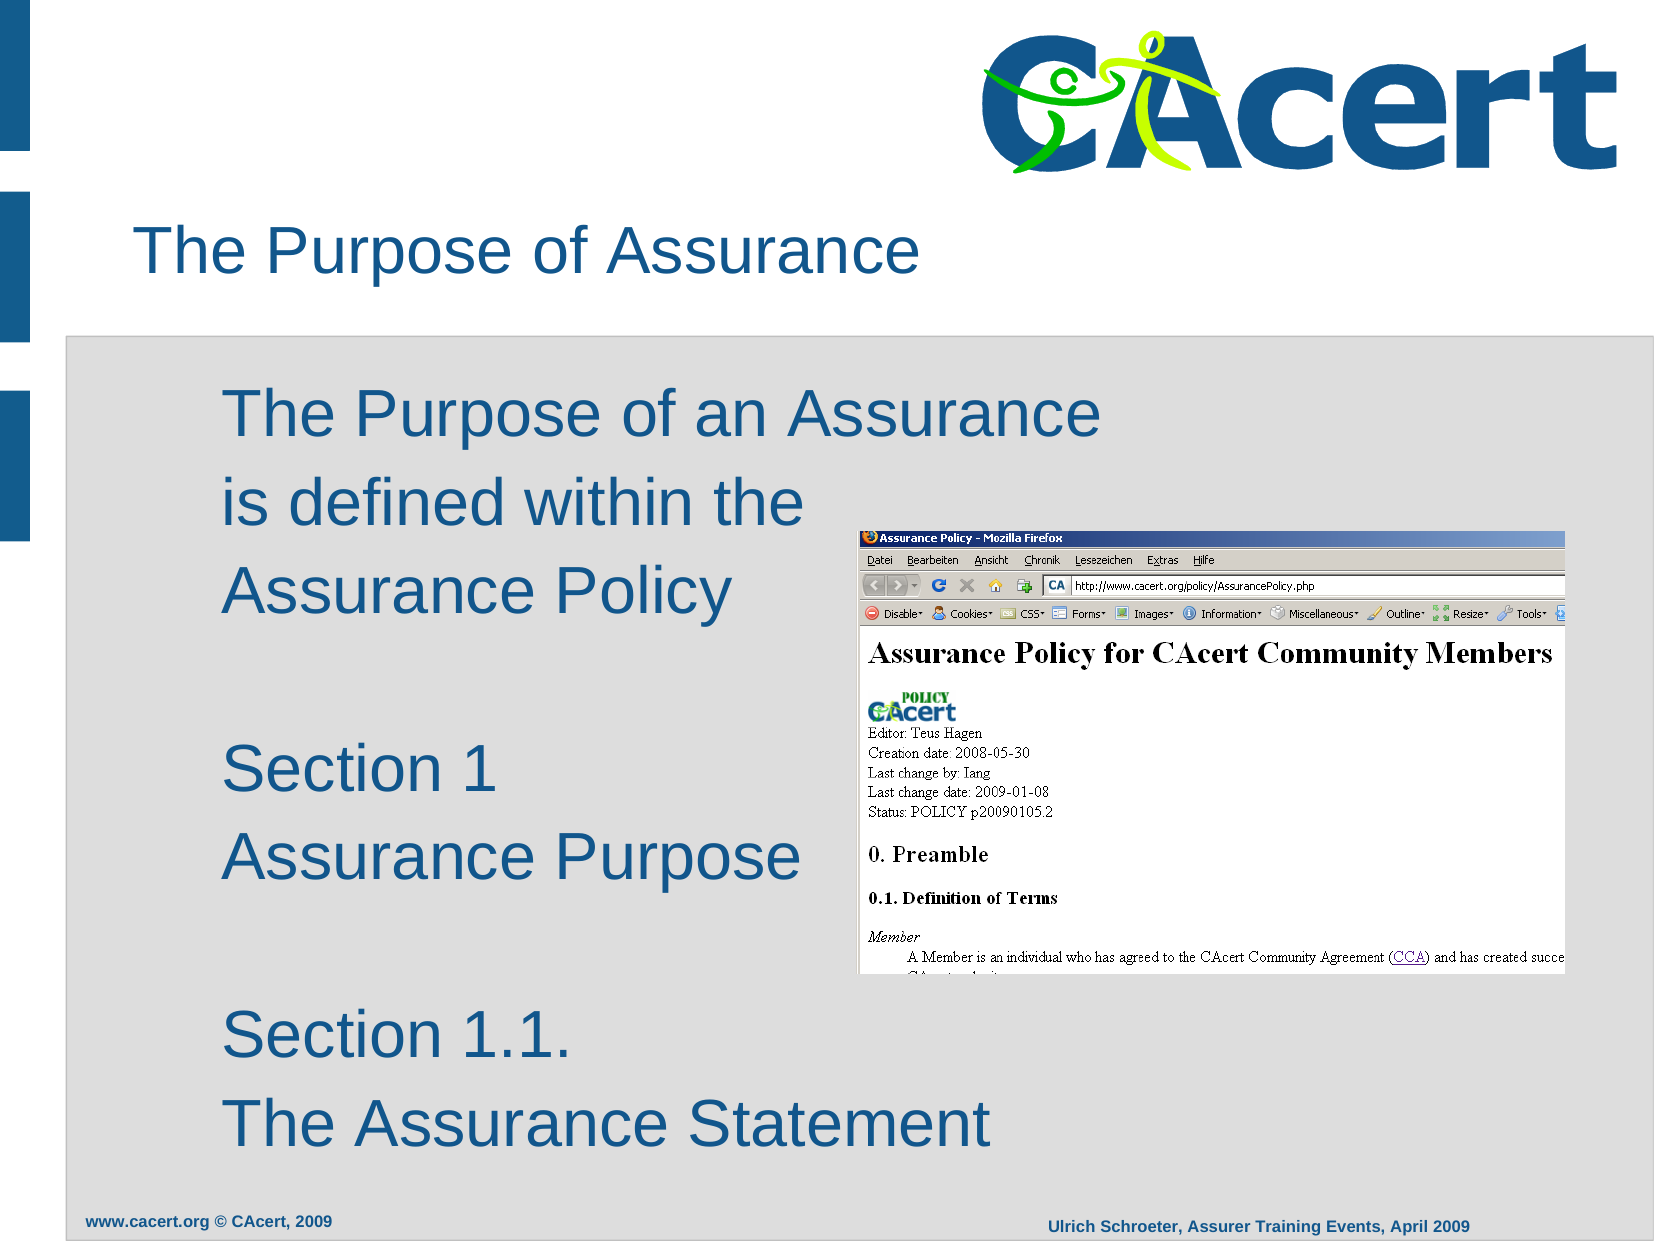

The Purpose of Assurance
The Purpose of an Assurance
is defined within the
Assurance Policy
Section 1
Assurance Purpose
Section 1.1.
The Assurance Statement